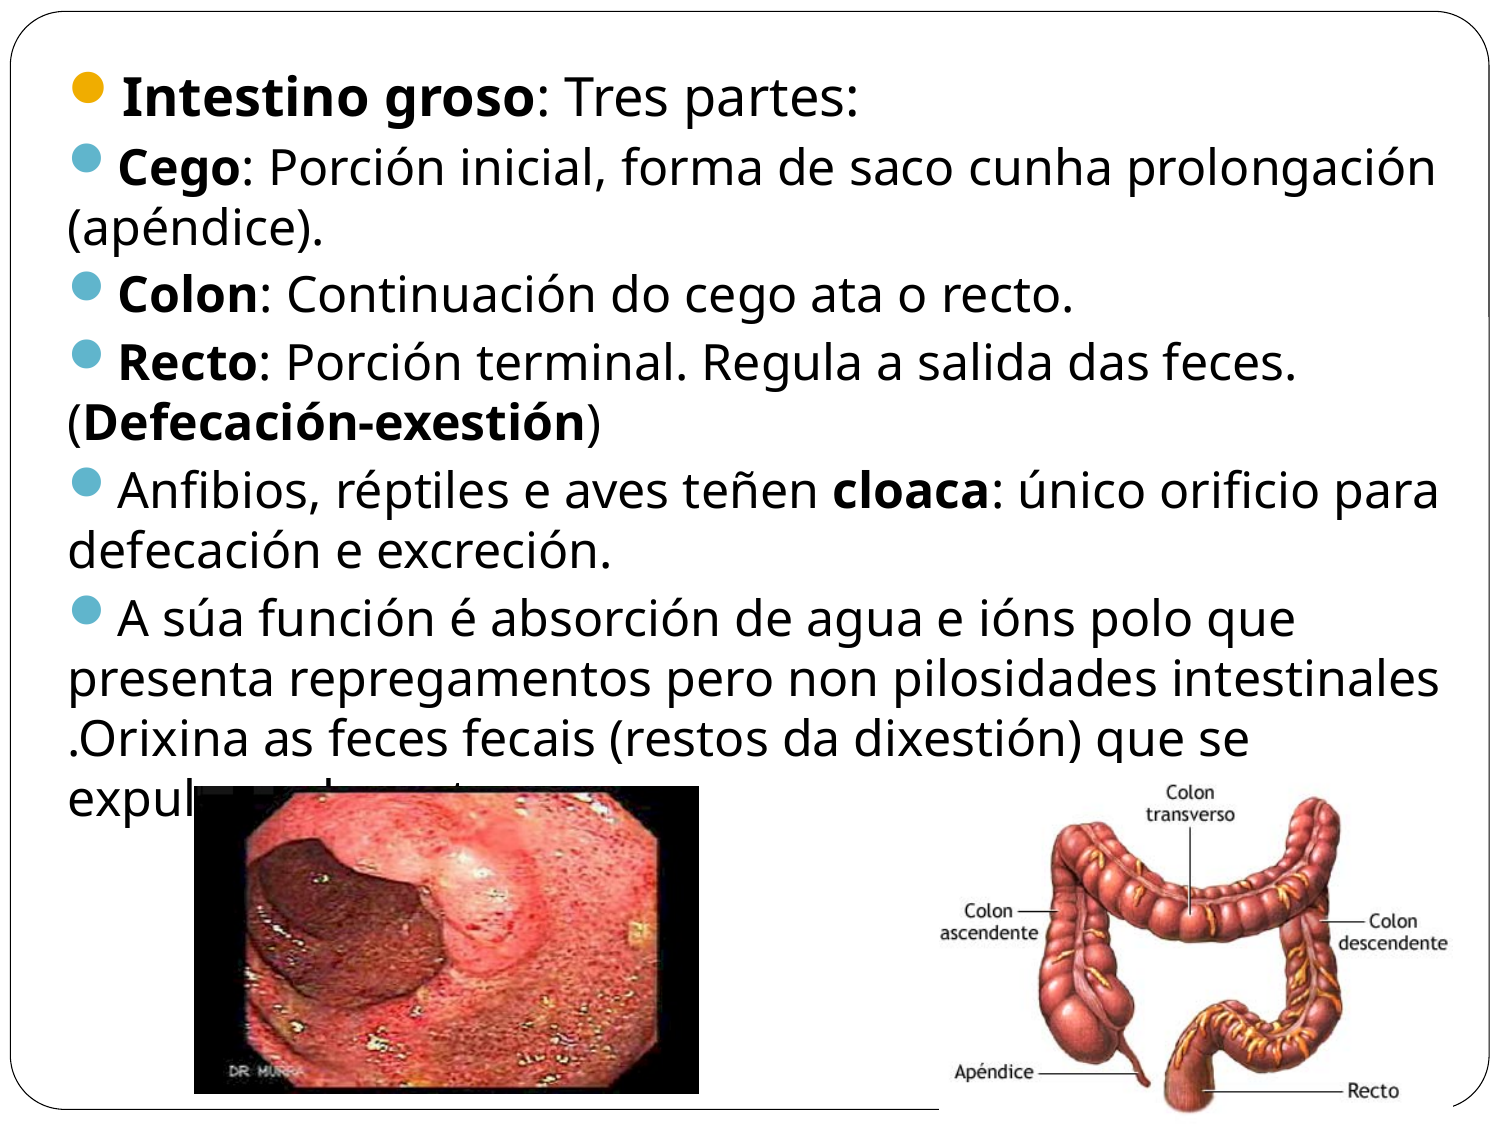

Intestino groso: Tres partes:
Cego: Porción inicial, forma de saco cunha prolongación (apéndice).
Colon: Continuación do cego ata o recto.
Recto: Porción terminal. Regula a salida das feces. (Defecación-exestión)
Anfibios, réptiles e aves teñen cloaca: único orificio para defecación e excreción.
A súa función é absorción de agua e ións polo que presenta repregamentos pero non pilosidades intestinales .Orixina as feces fecais (restos da dixestión) que se expulsa polo recto.